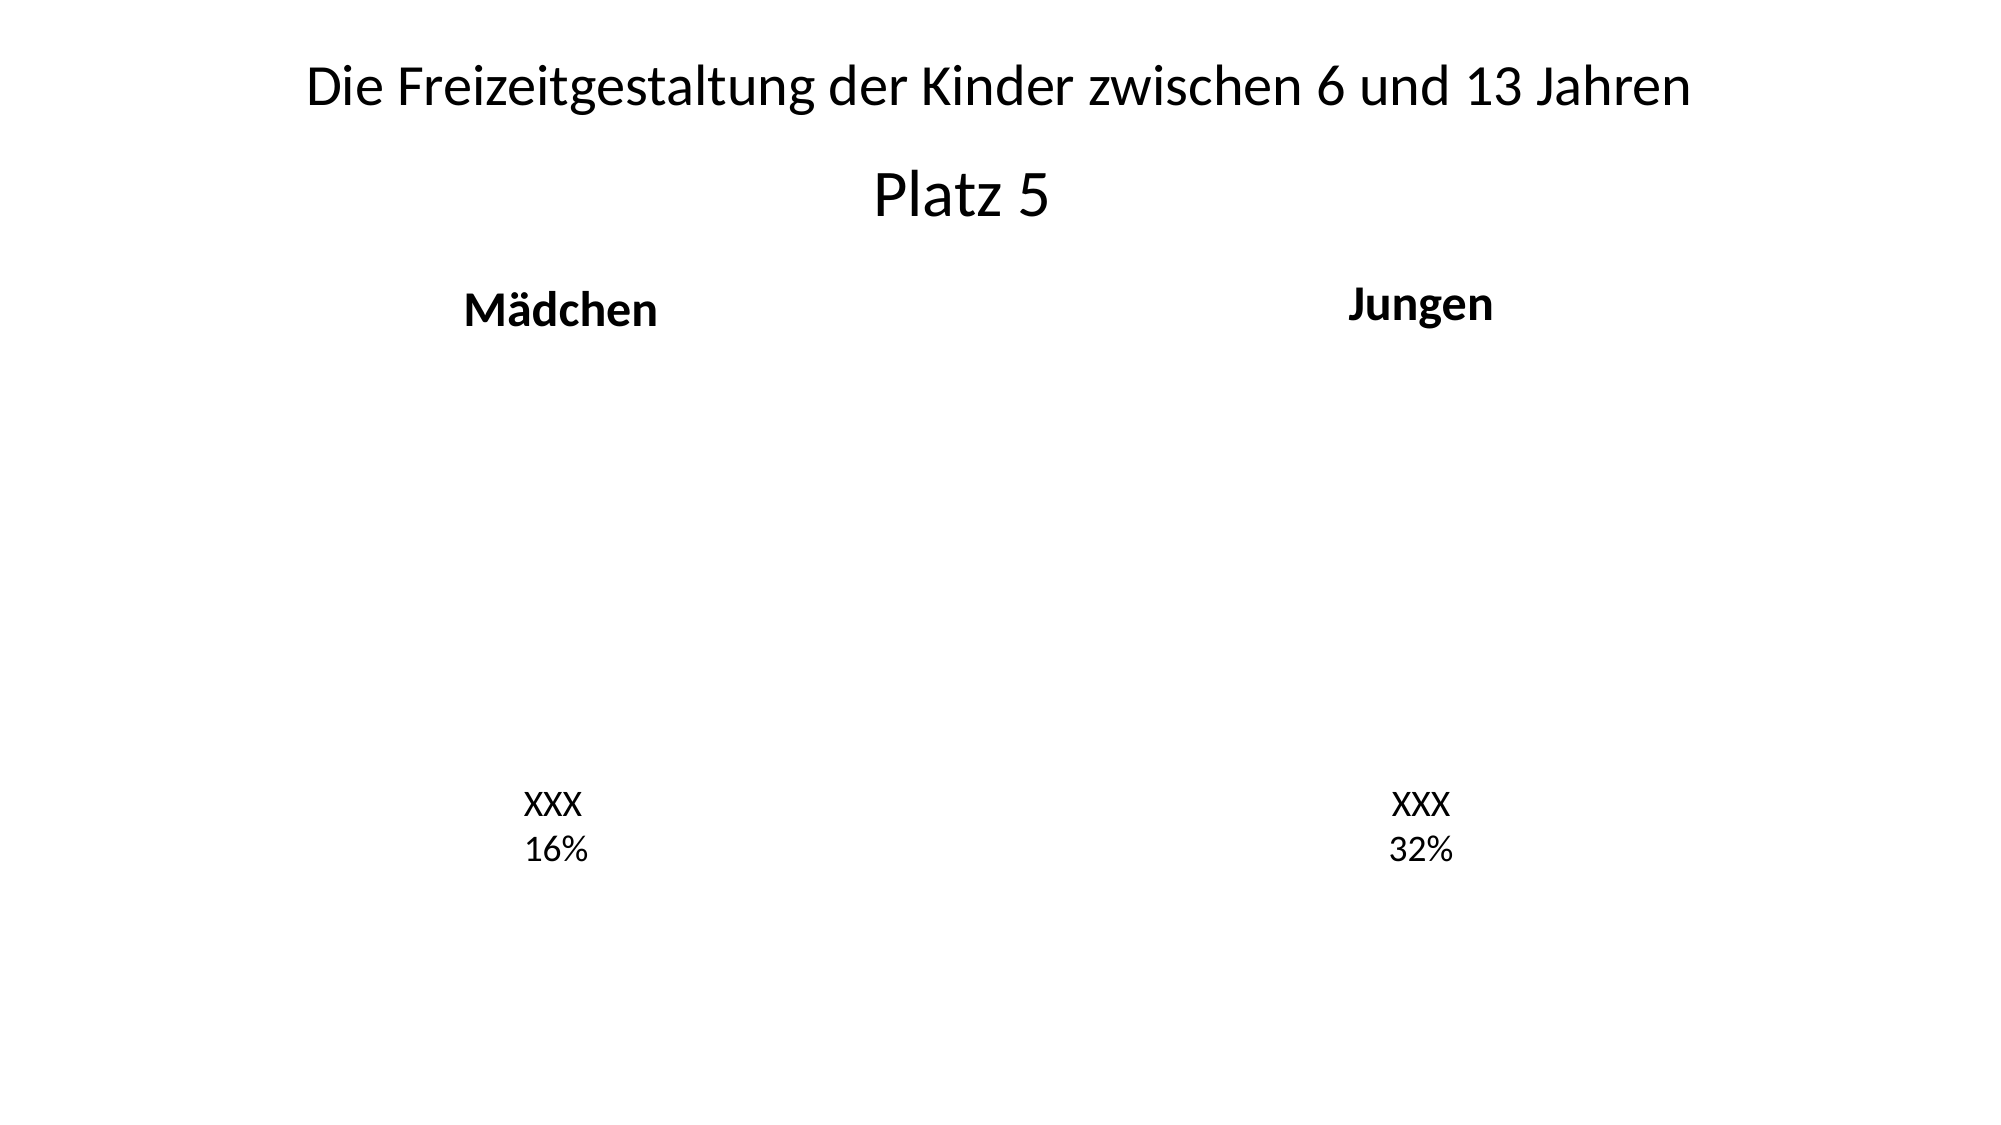

Die Freizeitgestaltung der Kinder zwischen 6 und 13 Jahren
Platz 5
Jungen
Mädchen
XXX
16%
XXX
32%